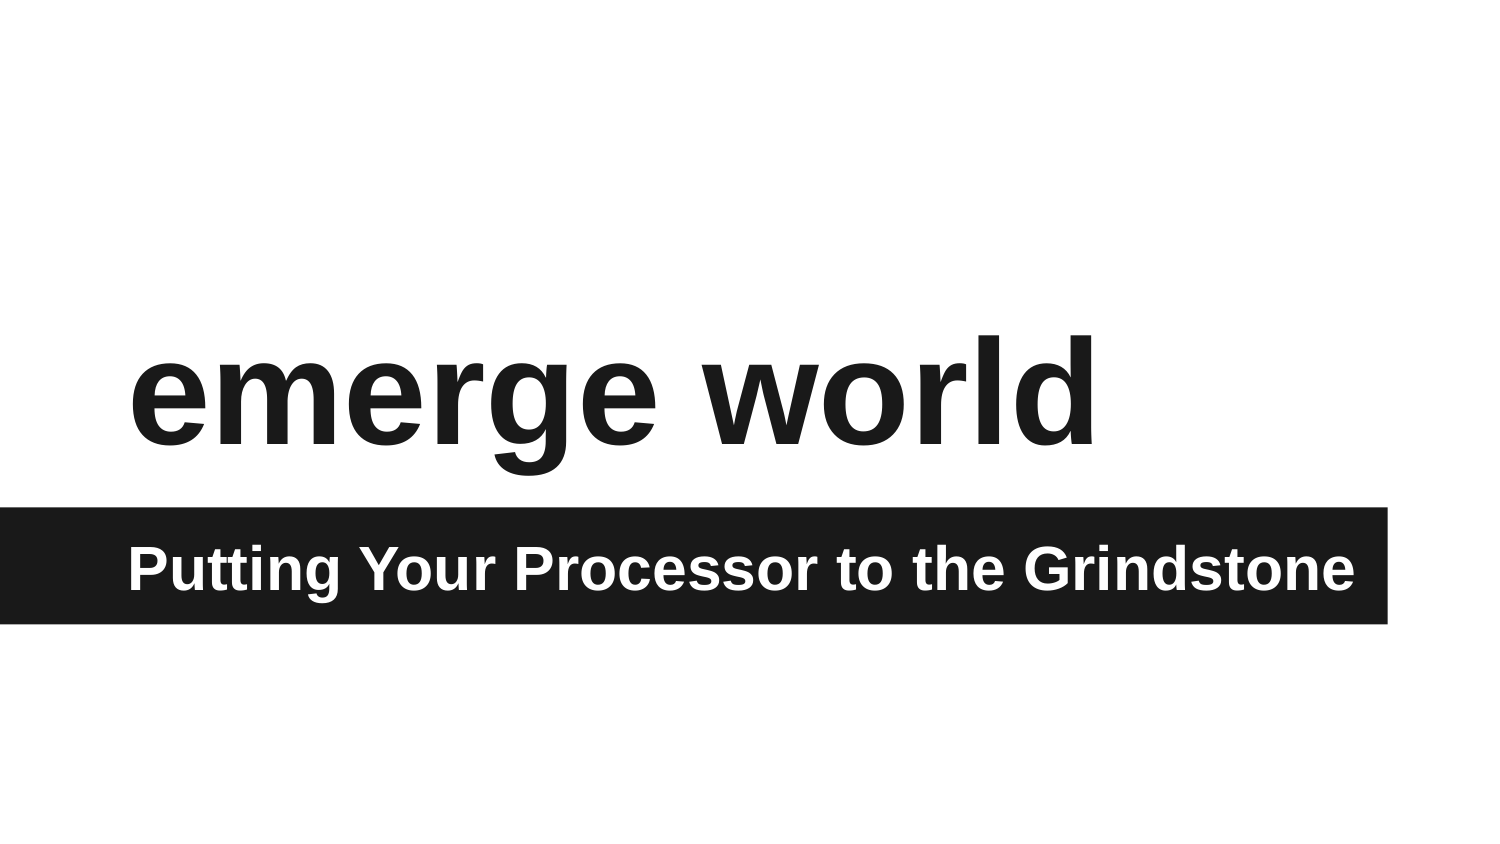

# emerge world
Putting Your Processor to the Grindstone